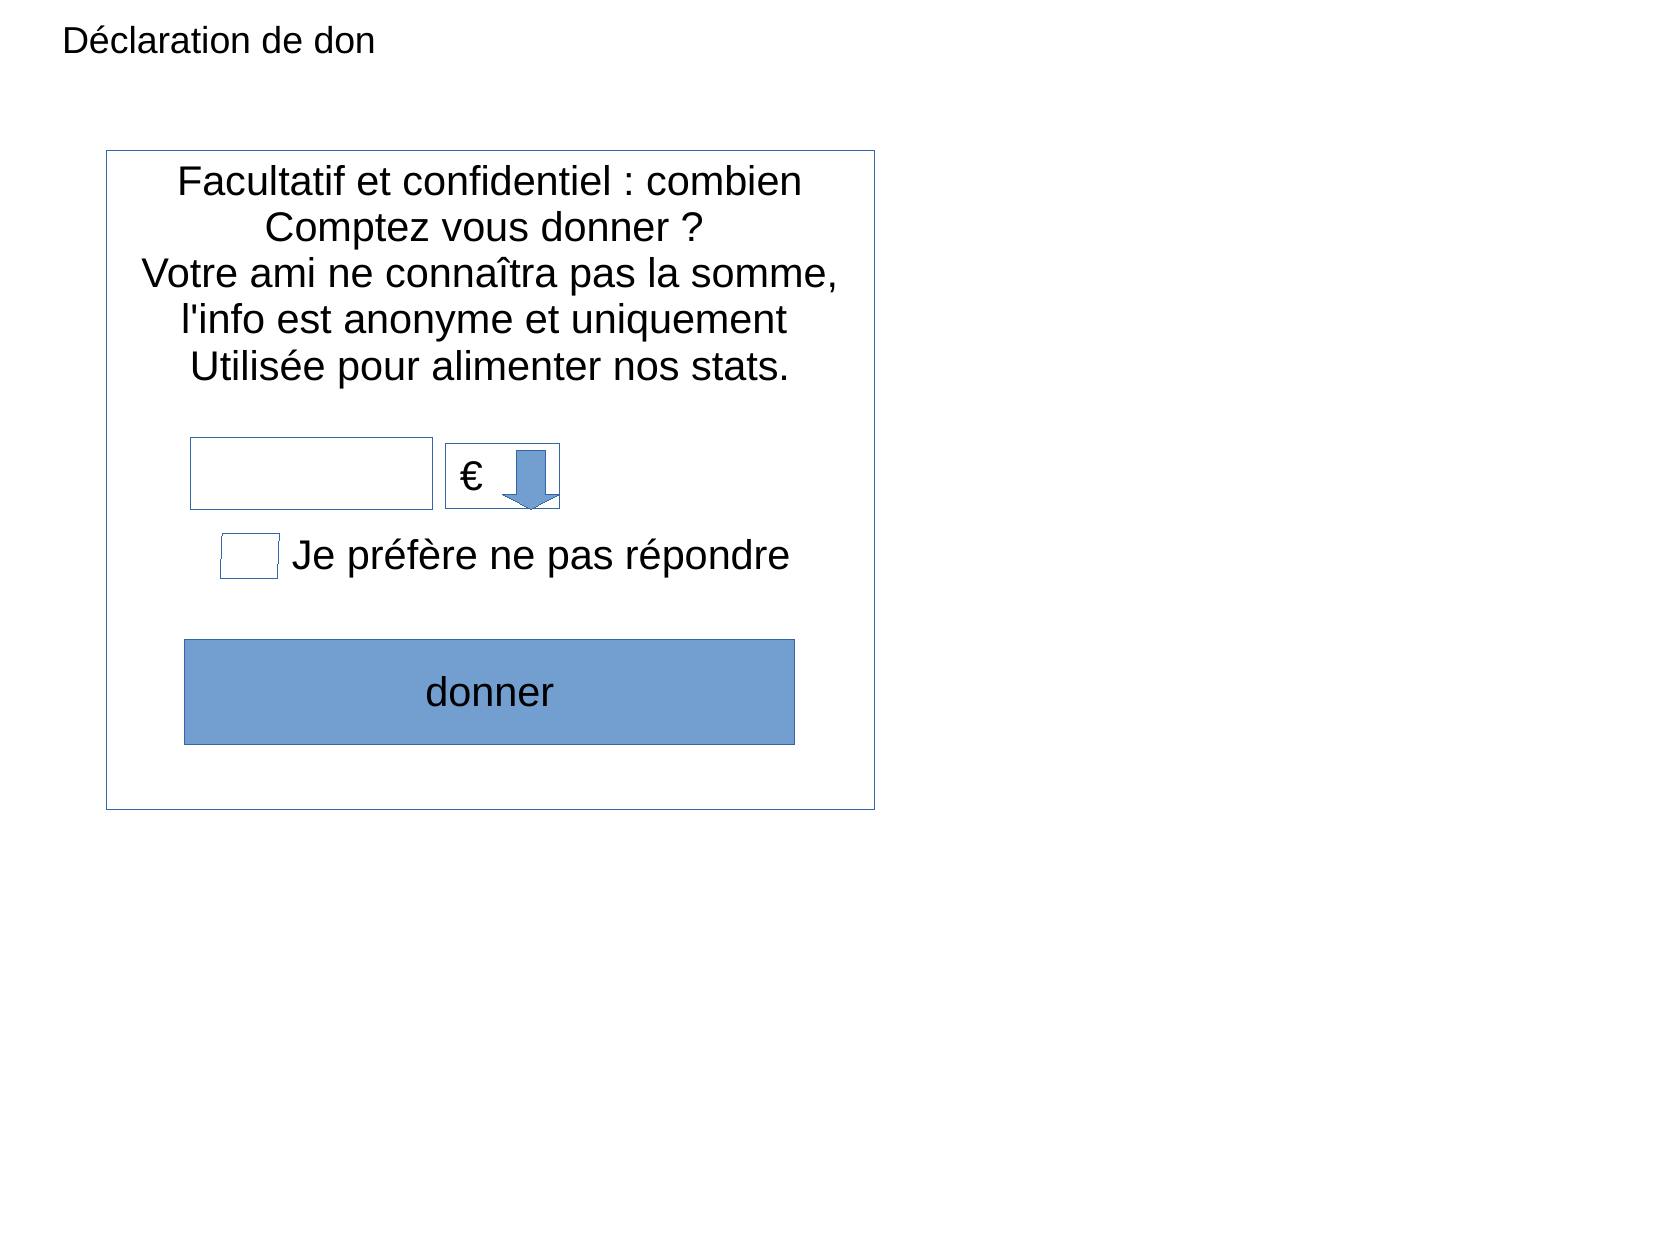

Déclaration de don
Facultatif et confidentiel : combien
Comptez vous donner ?
Votre ami ne connaîtra pas la somme,
l'info est anonyme et uniquement
Utilisée pour alimenter nos stats.
€
Je préfère ne pas répondre
donner